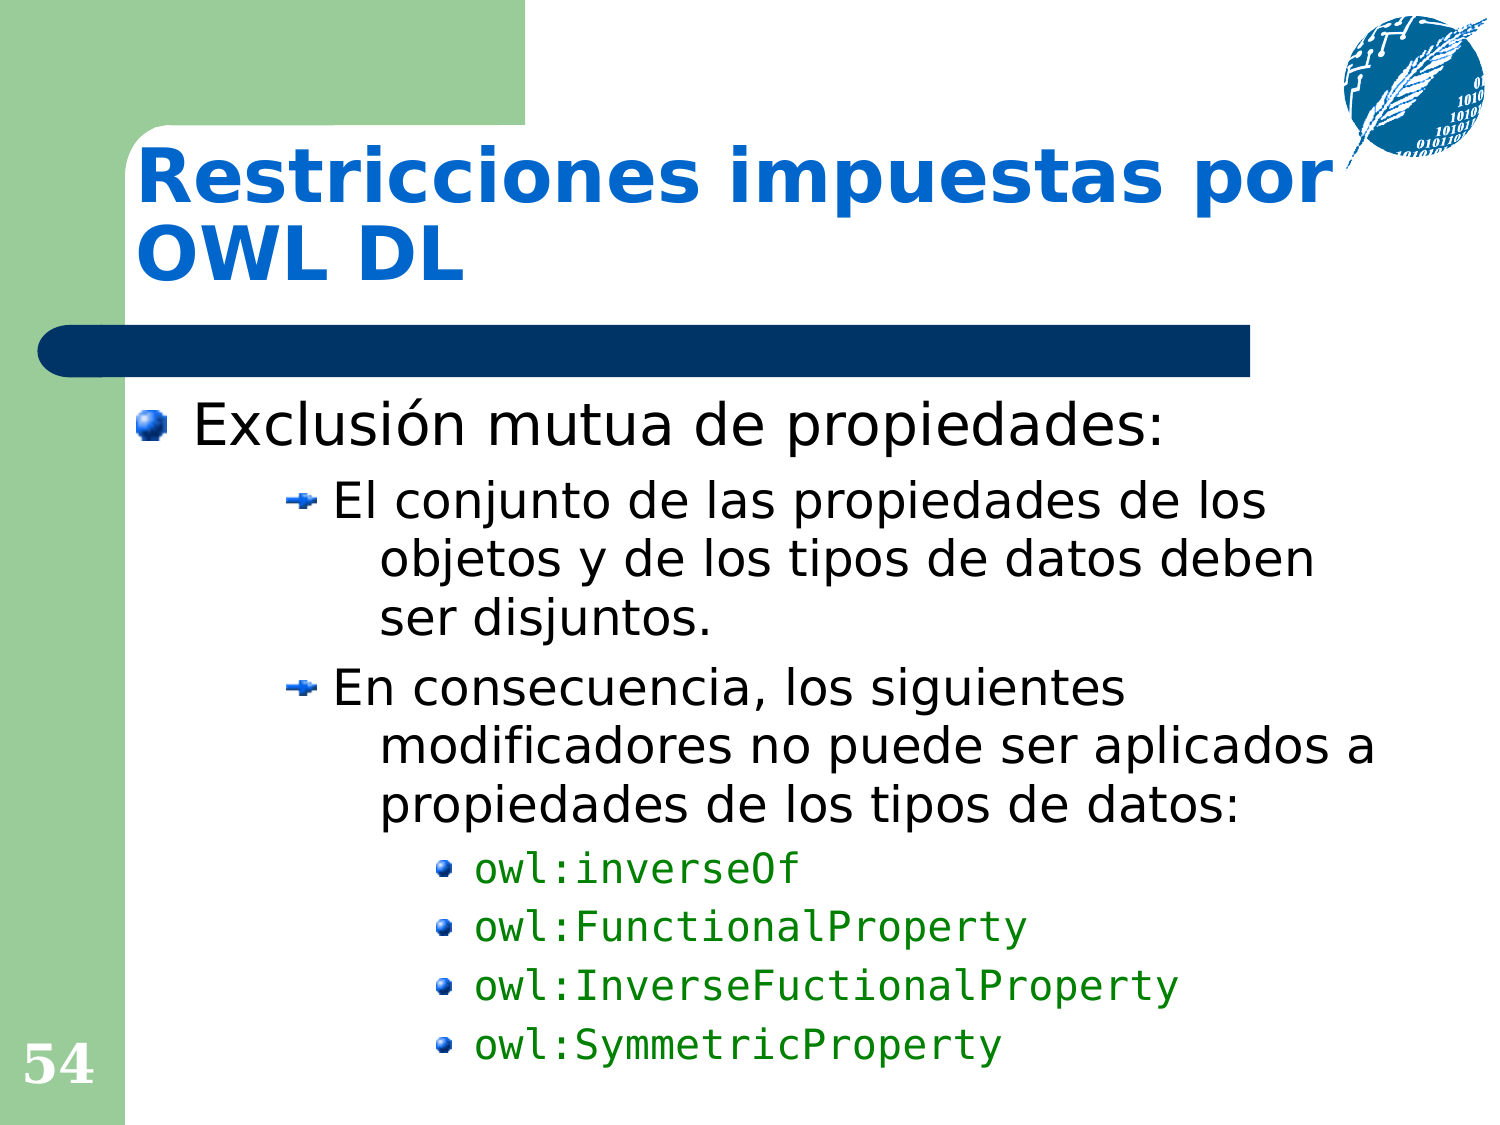

# Restricciones impuestas por OWL DL
Exclusión mutua de propiedades:
El conjunto de las propiedades de los objetos y de los tipos de datos deben ser disjuntos.
En consecuencia, los siguientes modificadores no puede ser aplicados a propiedades de los tipos de datos:
owl:inverseOf
owl:FunctionalProperty
owl:InverseFuctionalProperty
owl:SymmetricProperty
54